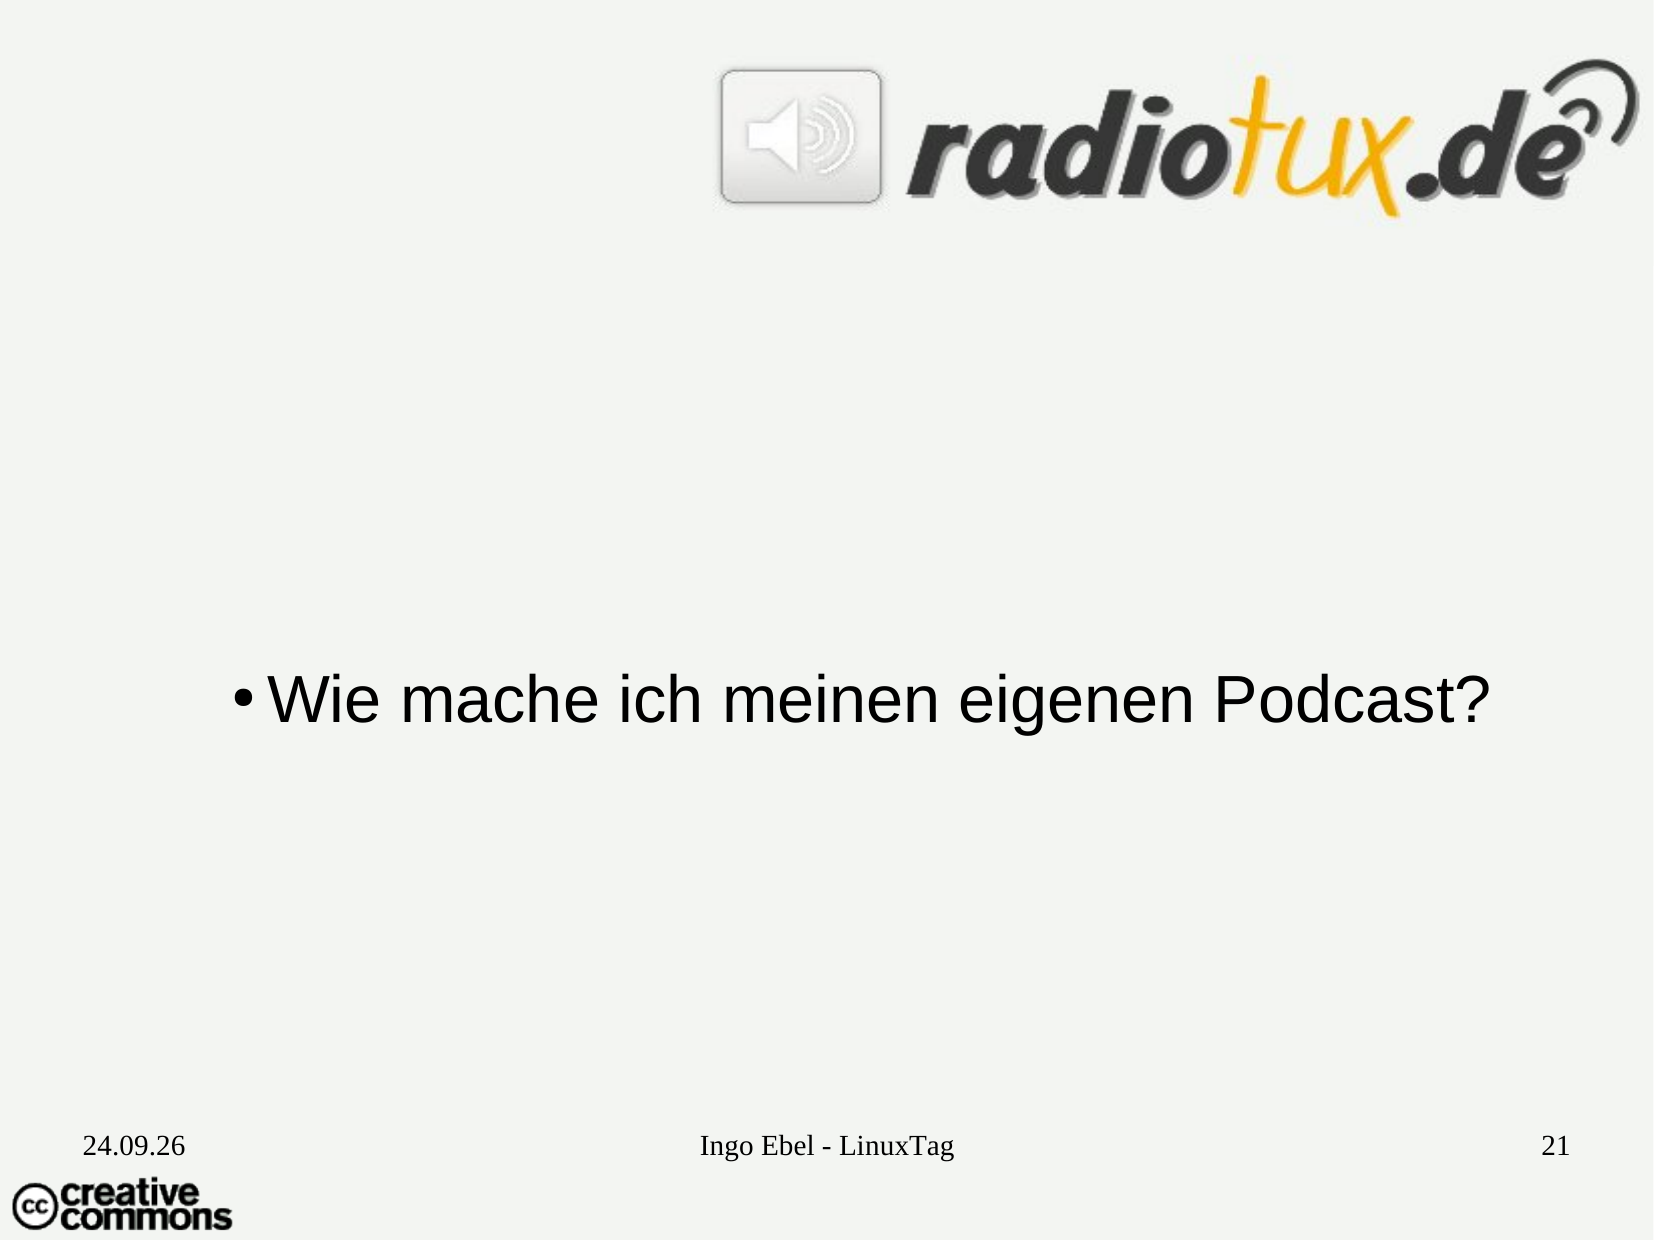

#
Wie mache ich meinen eigenen Podcast?
Ingo Ebel - LinuxTag
21